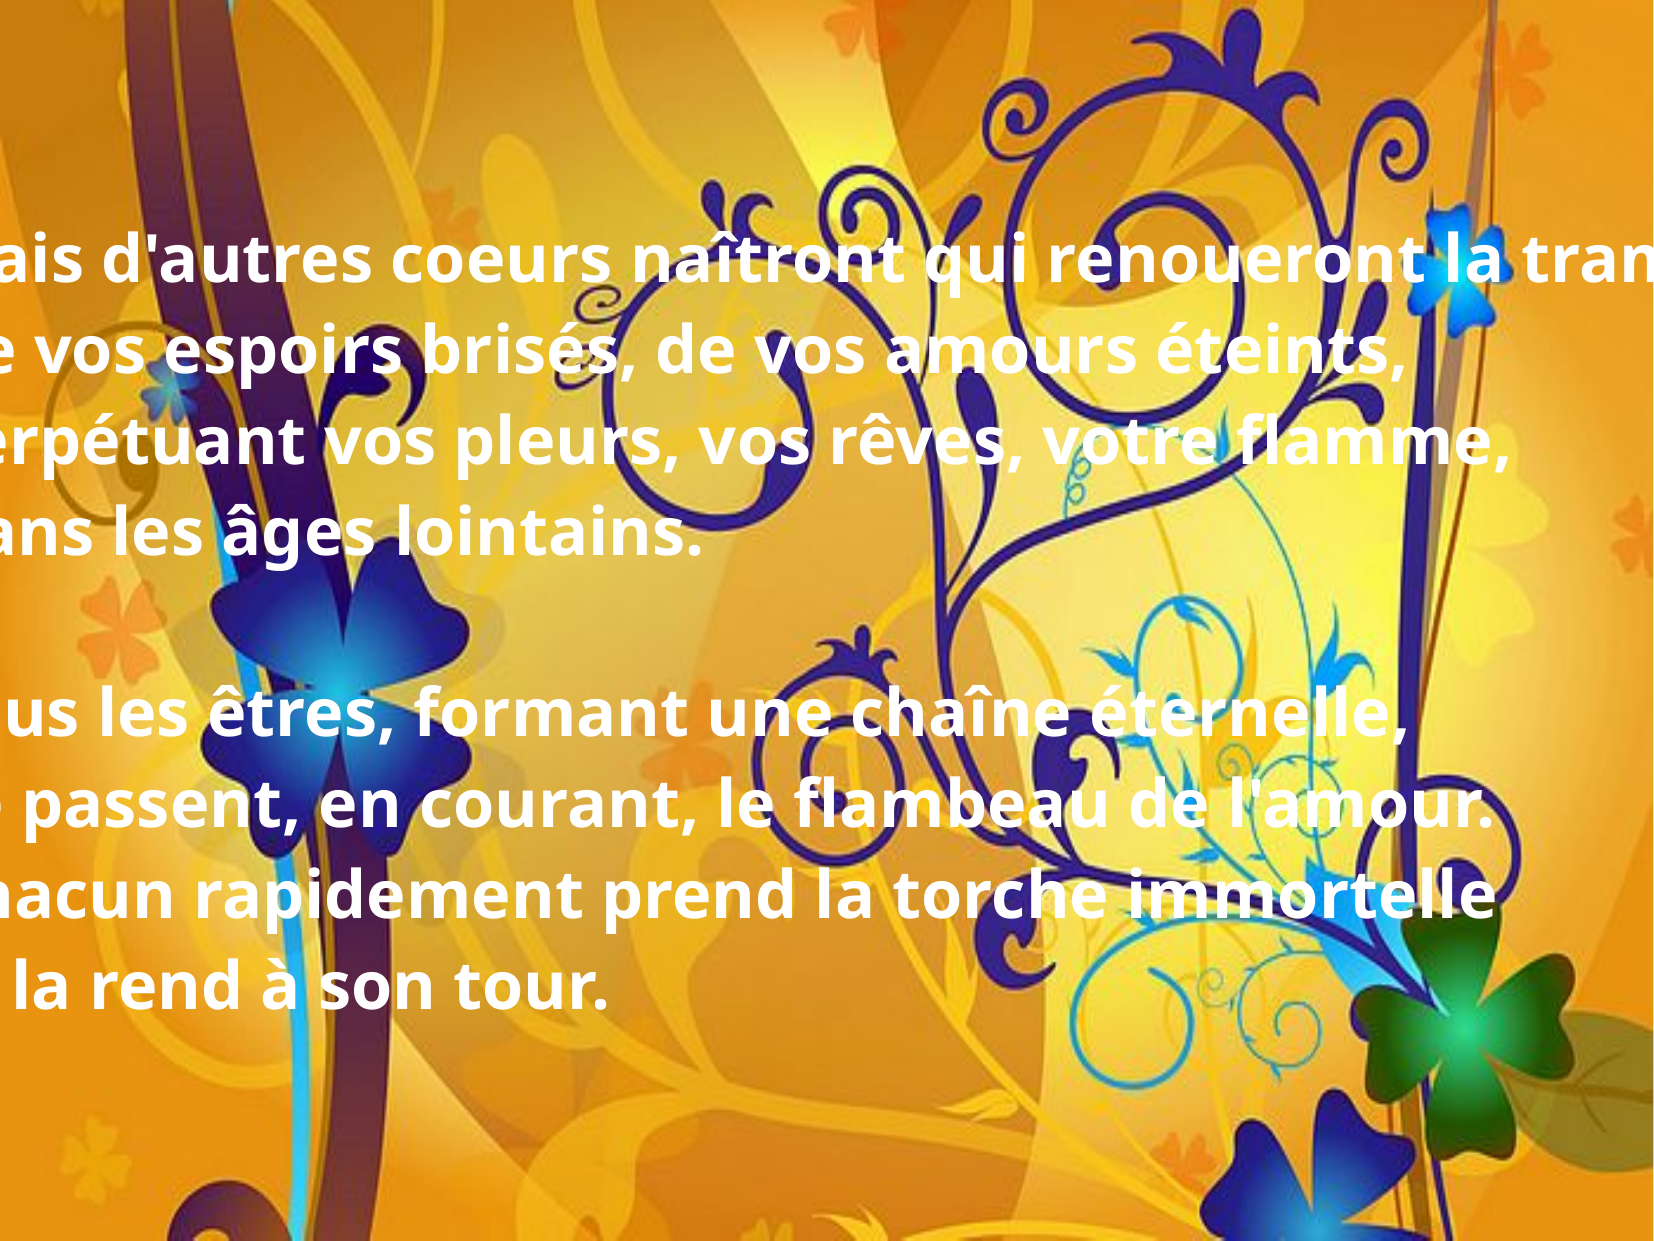

Mais d'autres coeurs naîtront qui renoueront la trame
De vos espoirs brisés, de vos amours éteints,
Perpétuant vos pleurs, vos rêves, votre flamme,
Dans les âges lointains.
Tous les êtres, formant une chaîne éternelle,
Se passent, en courant, le flambeau de l'amour.
Chacun rapidement prend la torche immortelle
Et la rend à son tour.
#